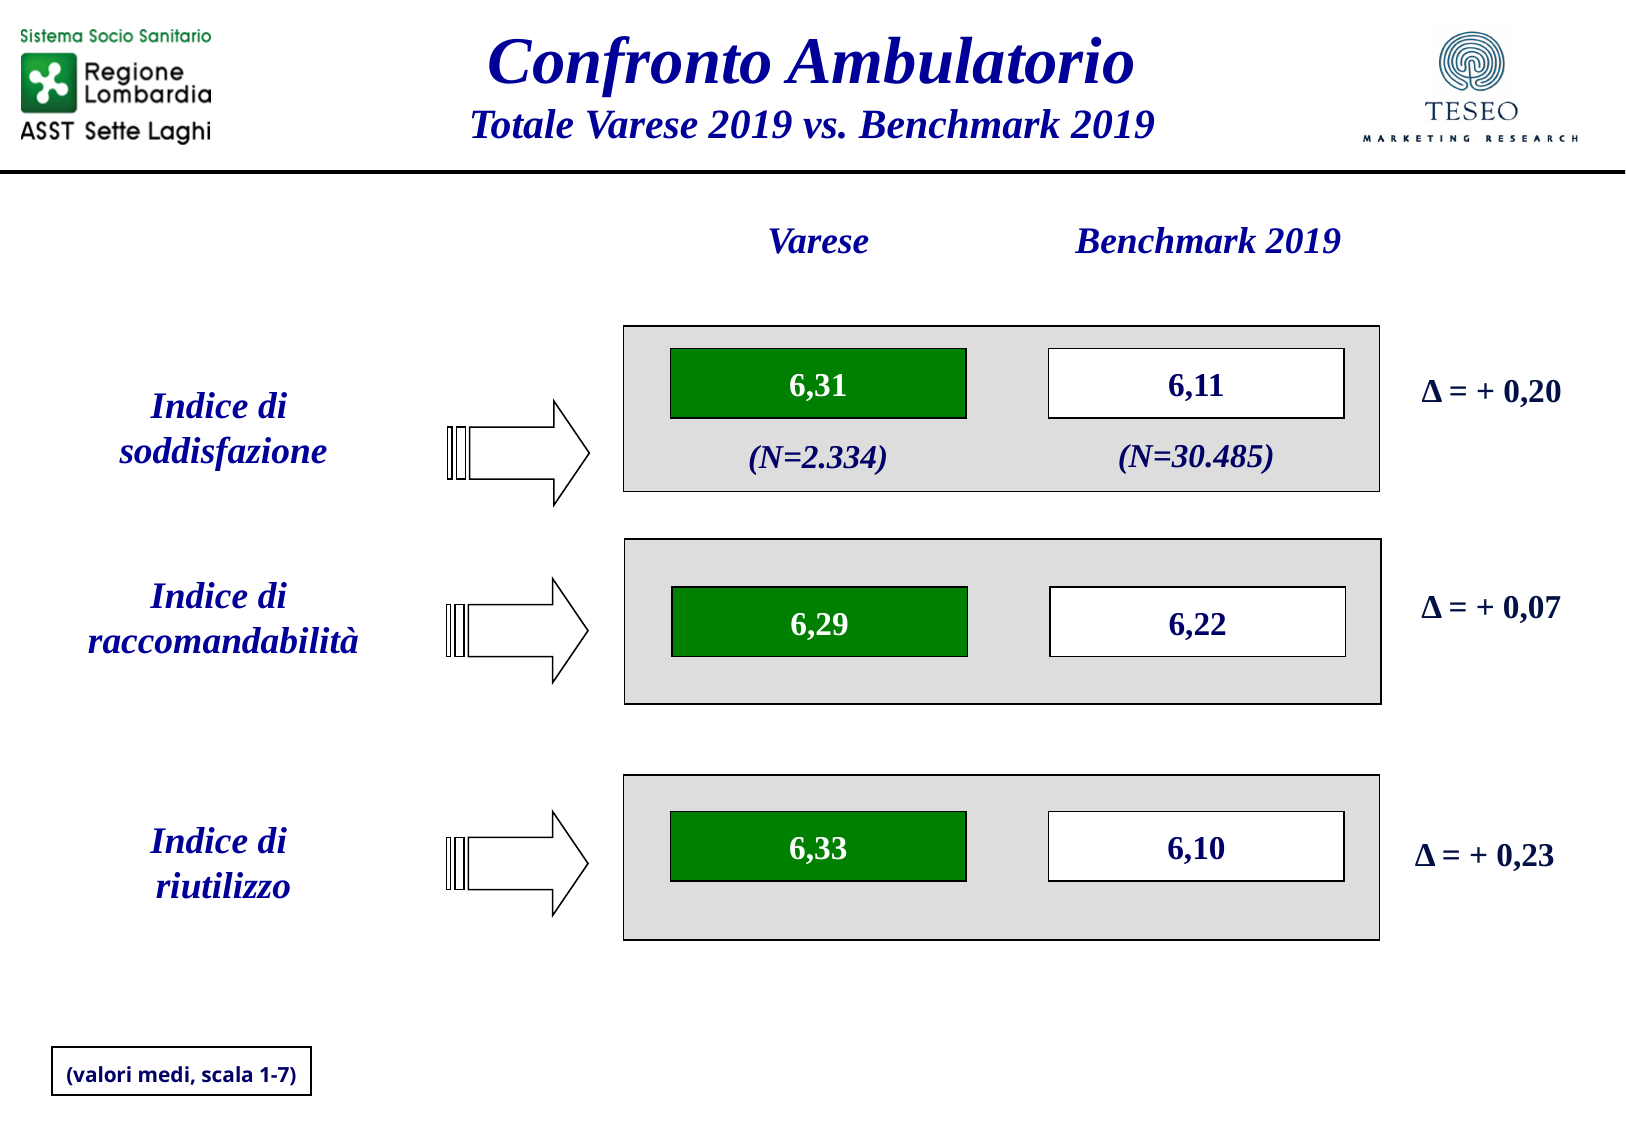

Confronto Ambulatorio
Totale Varese 2019 vs. Benchmark 2019
Varese
Benchmark 2019
6,31
6,11
Δ = + 0,20
Indice di
soddisfazione
(N=30.485)
(N=2.334)
Indice di
raccomandabilità
Δ = + 0,07
6,29
6,22
Indice di
riutilizzo
6,33
6,10
Δ = + 0,23
(valori medi, scala 1-7)